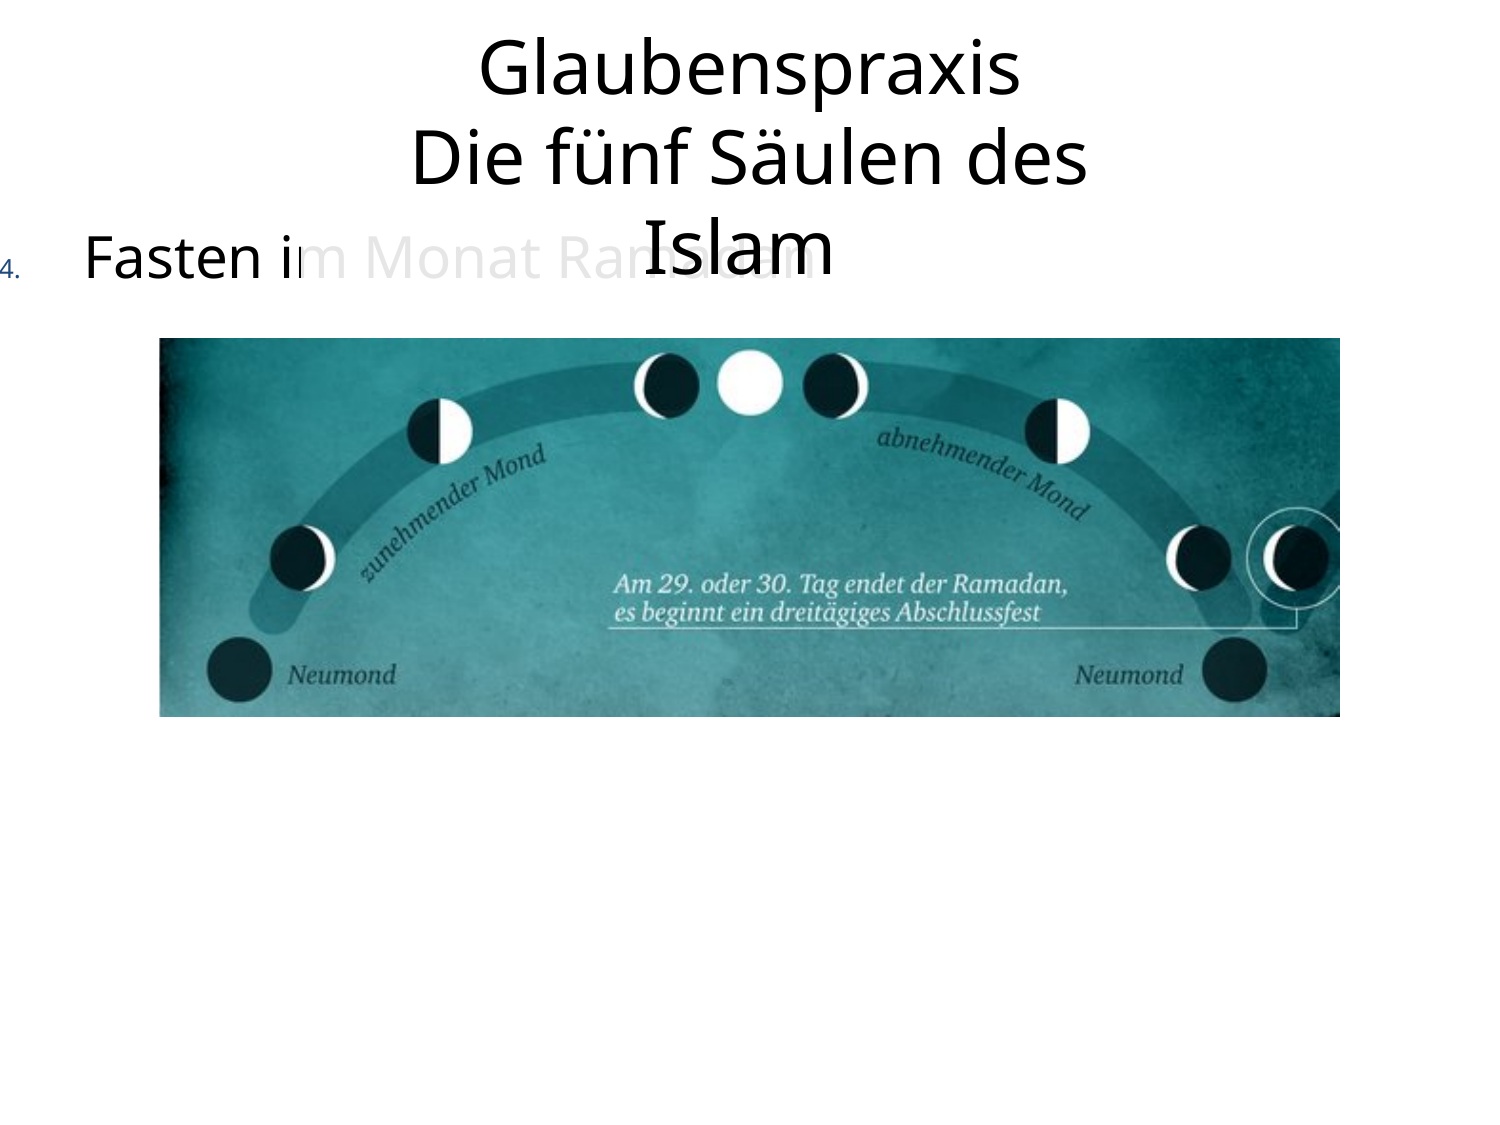

# Glaubenspraxis Die fünf Säulen des Islam
Fasten im Monat Ramadan